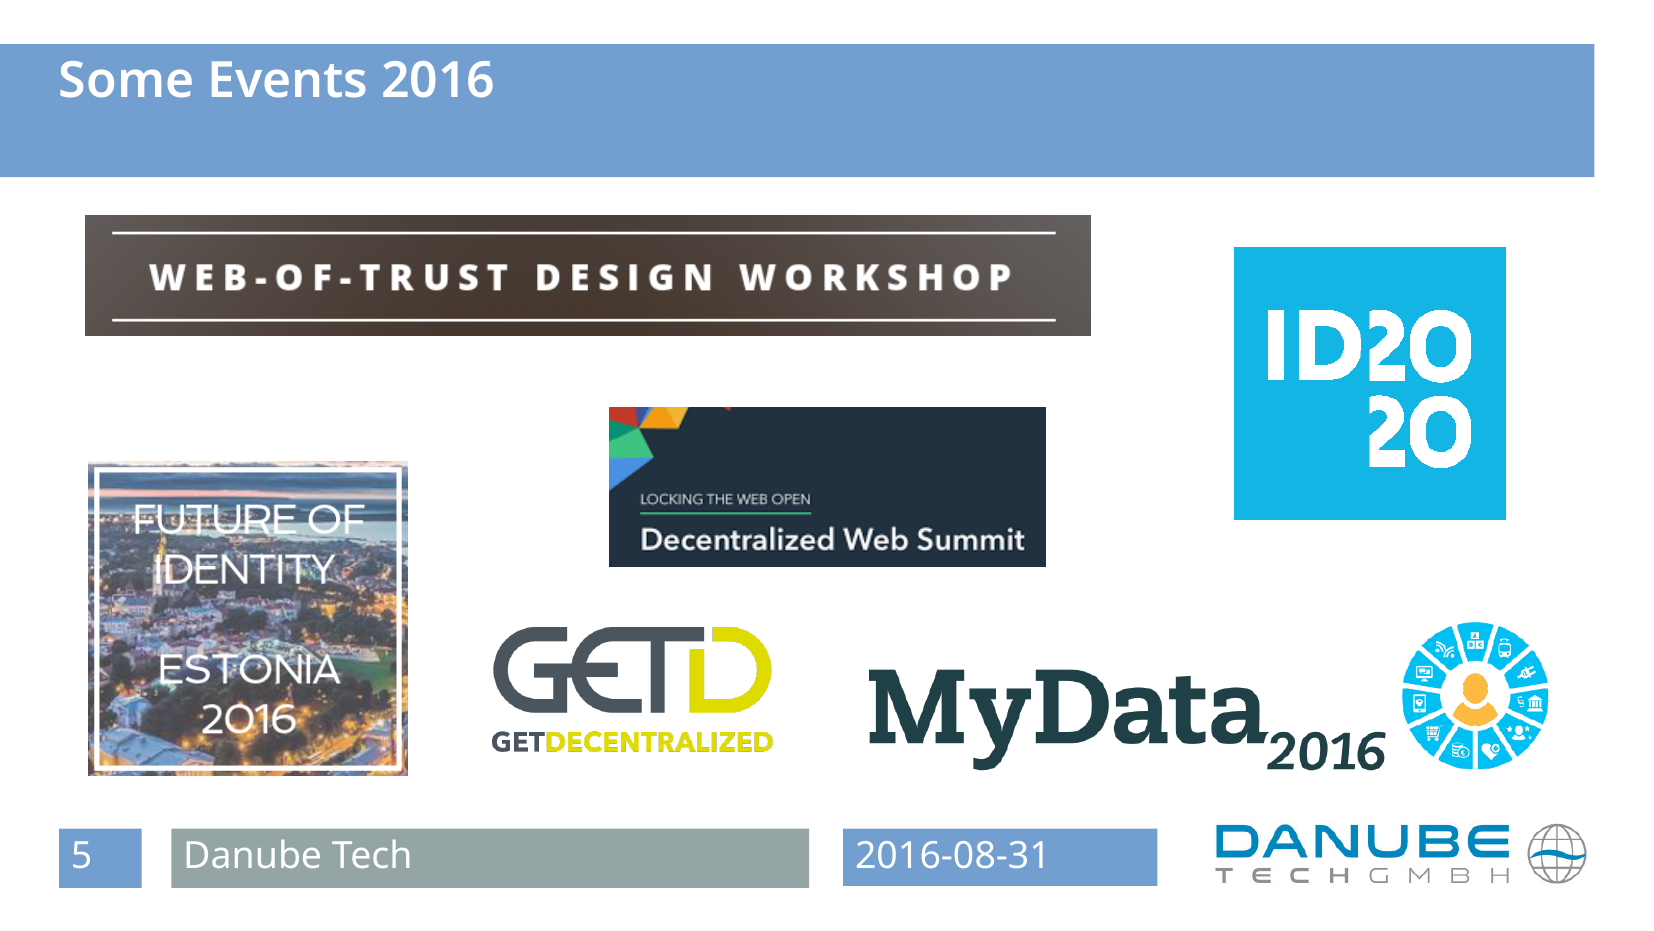

# Some Events 2016
5
Danube Tech
2016-08-31